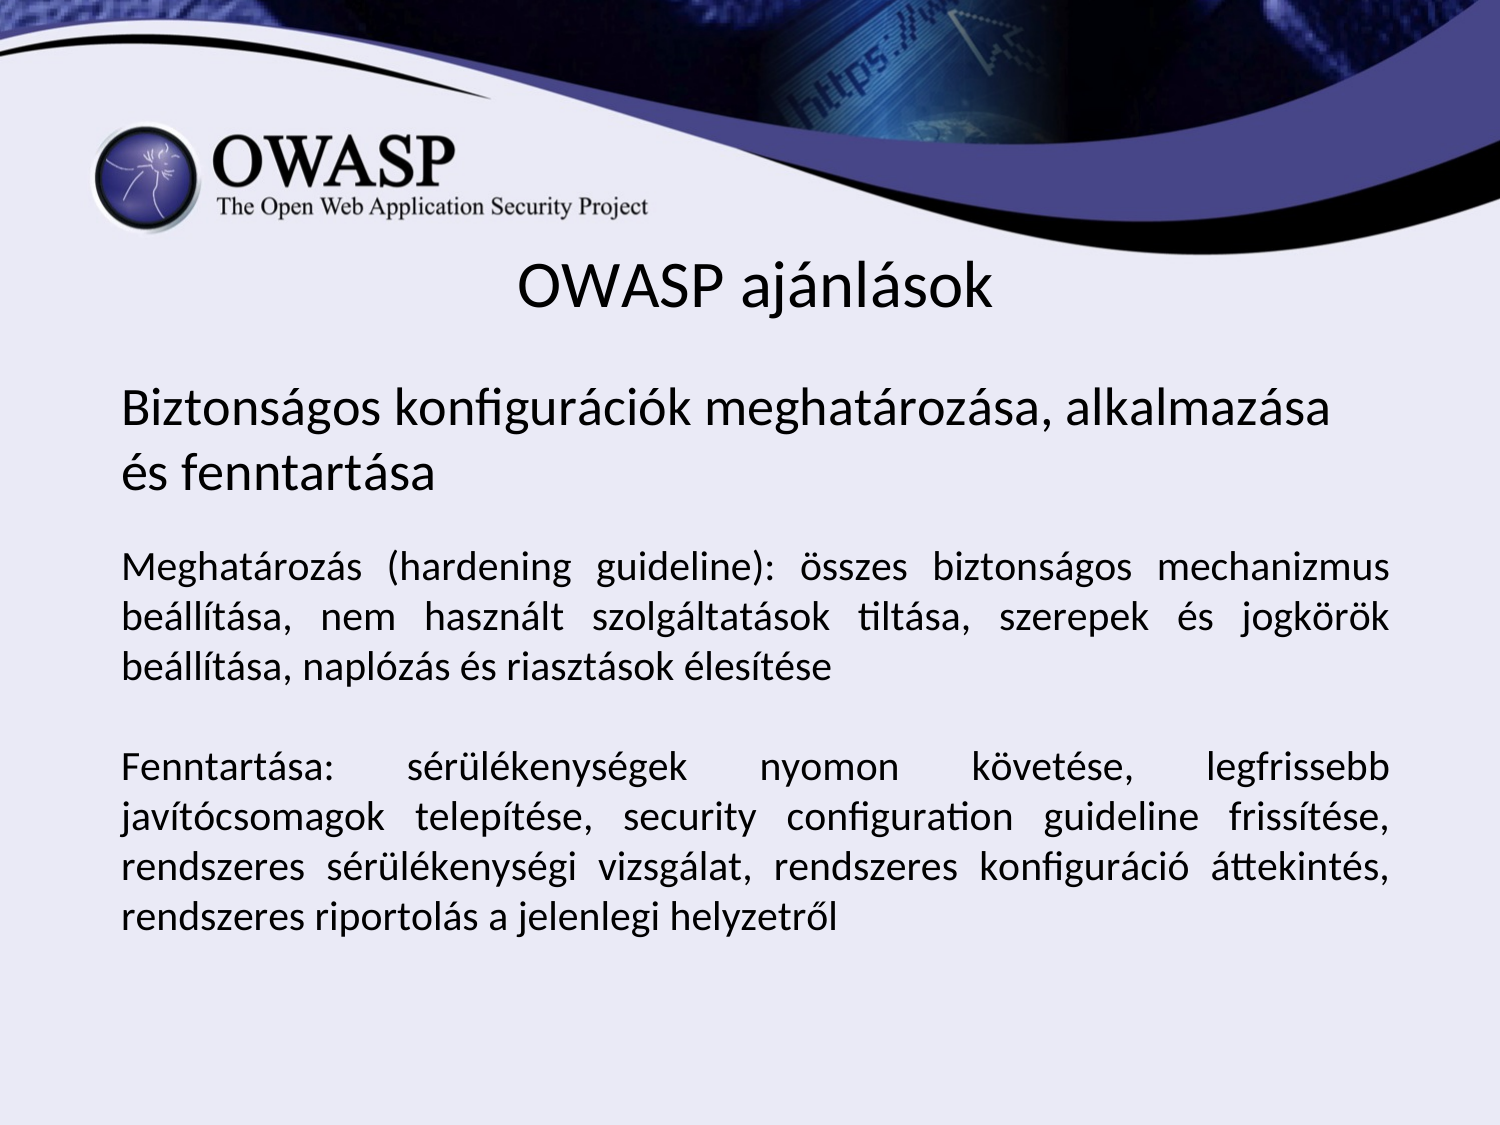

OWASP ajánlások
Biztonságos konfigurációk meghatározása, alkalmazása és fenntartása
Meghatározás (hardening guideline): összes biztonságos mechanizmus beállítása, nem használt szolgáltatások tiltása, szerepek és jogkörök beállítása, naplózás és riasztások élesítése
Fenntartása: sérülékenységek nyomon követése, legfrissebb javítócsomagok telepítése, security configuration guideline frissítése, rendszeres sérülékenységi vizsgálat, rendszeres konfiguráció áttekintés, rendszeres riportolás a jelenlegi helyzetről